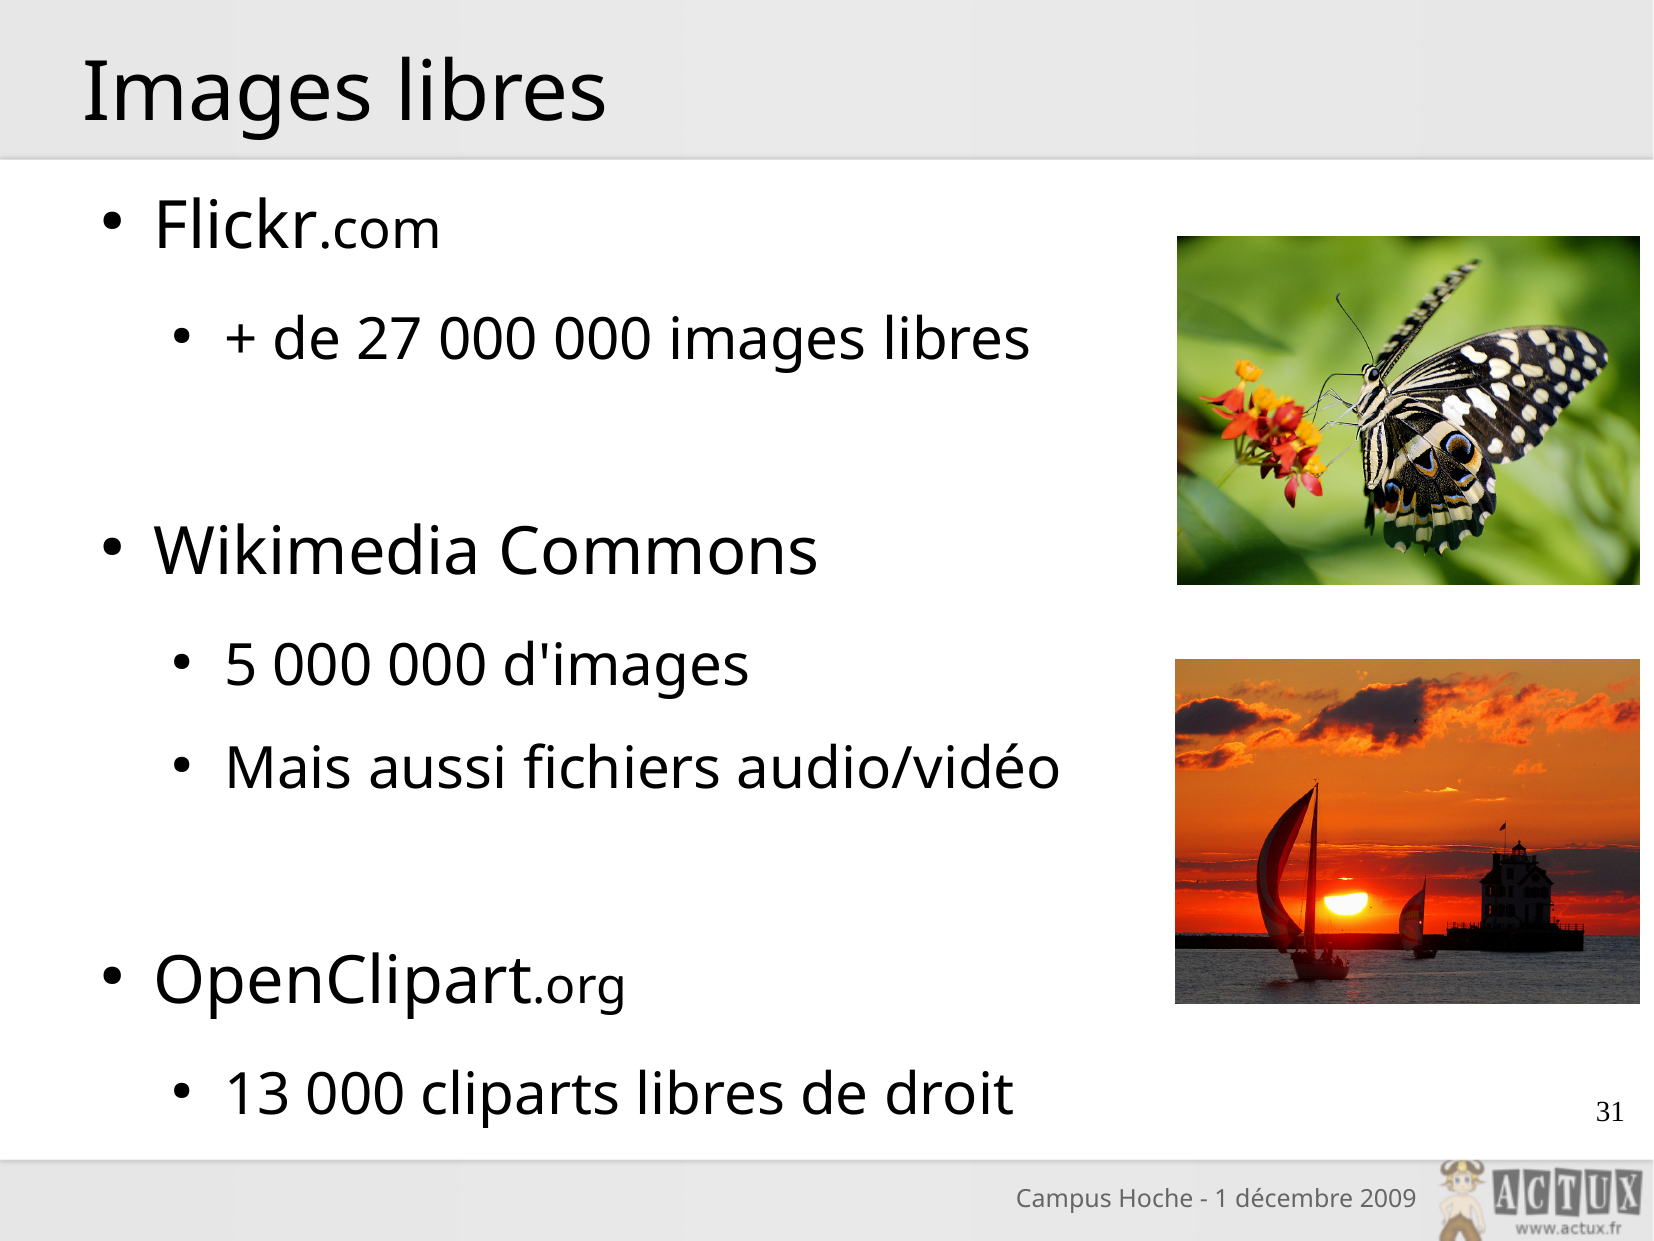

# Images libres
Flickr.com
+ de 27 000 000 images libres
Wikimedia Commons
5 000 000 d'images
Mais aussi fichiers audio/vidéo
OpenClipart.org
13 000 cliparts libres de droit
31
Campus Hoche - 1 décembre 2009